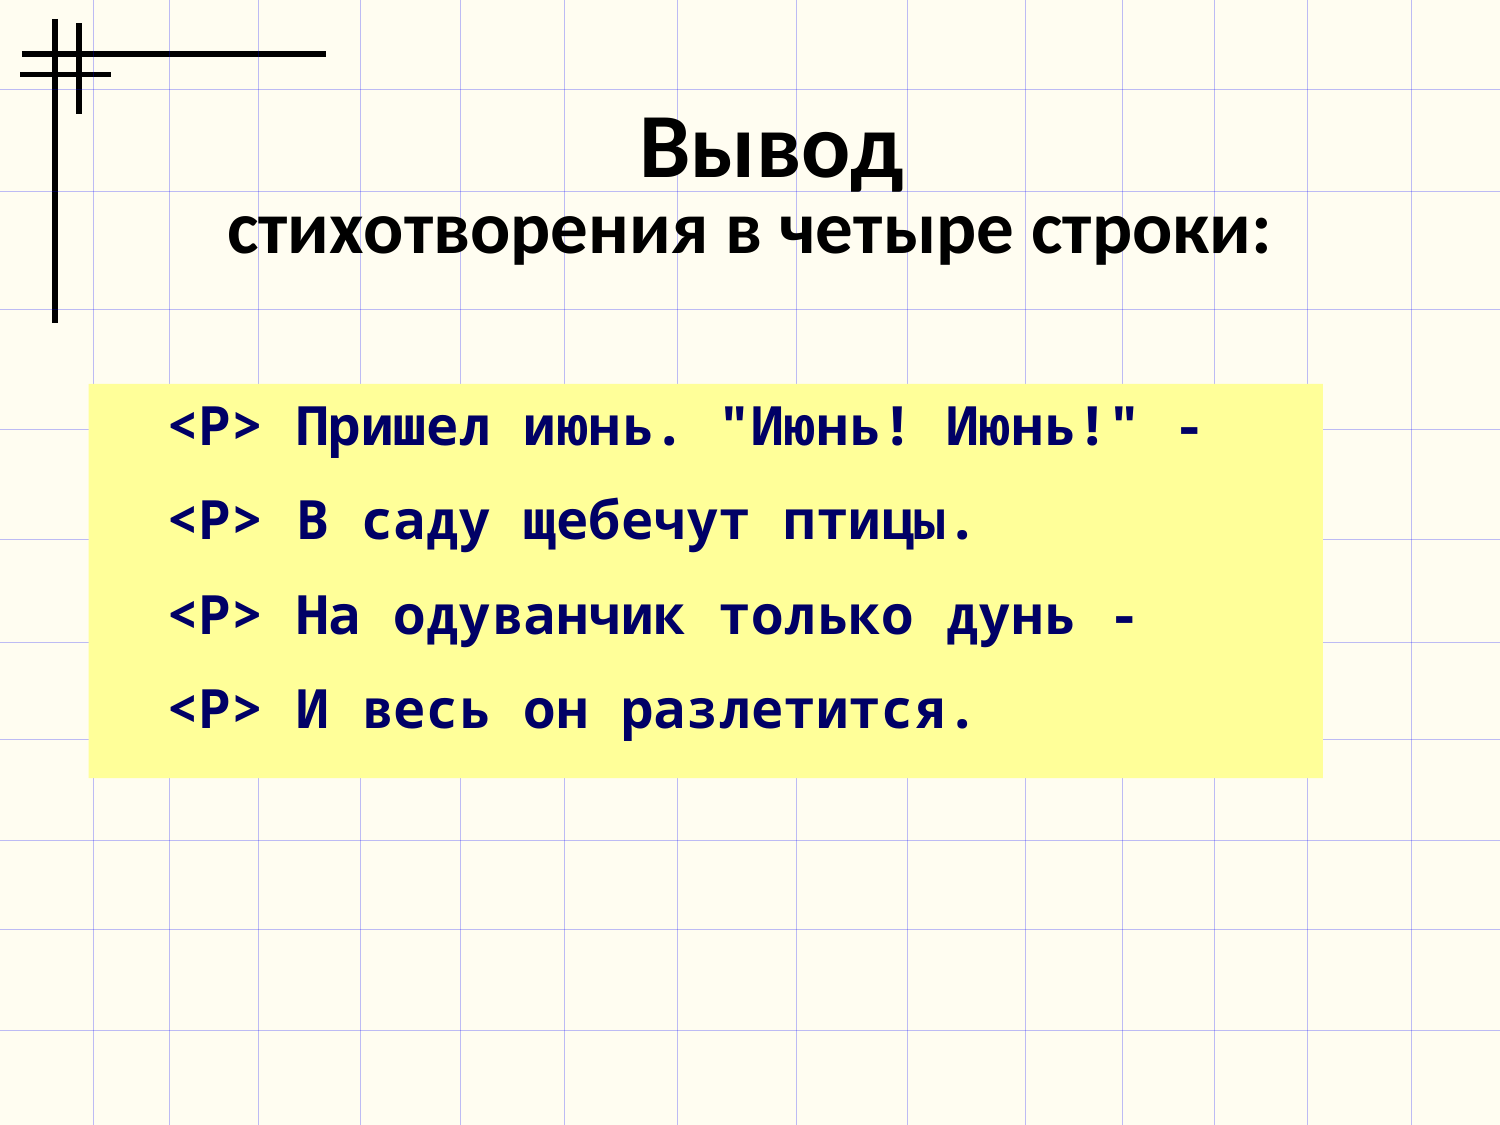

# Вывод стихотворения в четыре строки:
<P> Пришел июнь. "Июнь! Июнь!" -
<P> В саду щебечут птицы.
<P> На одуванчик только дунь -
<P> И весь он разлетится.